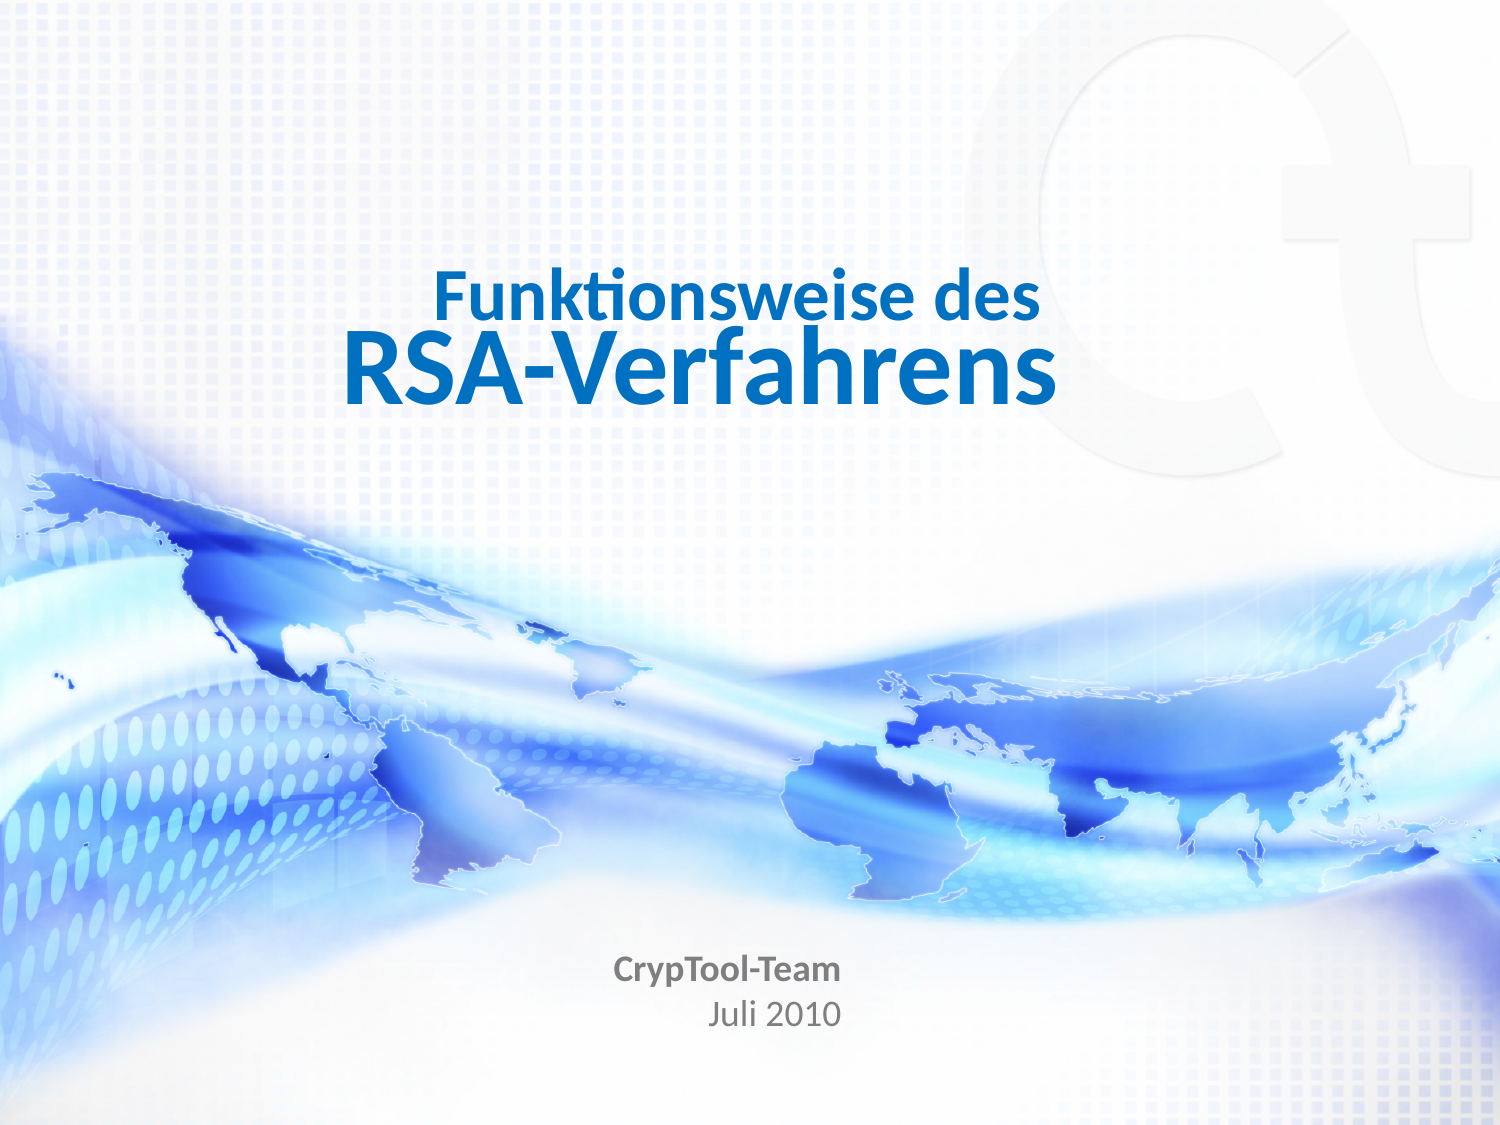

# Funktionsweise des RSA-Verfahrens
CrypTool-Team
Juli 2010